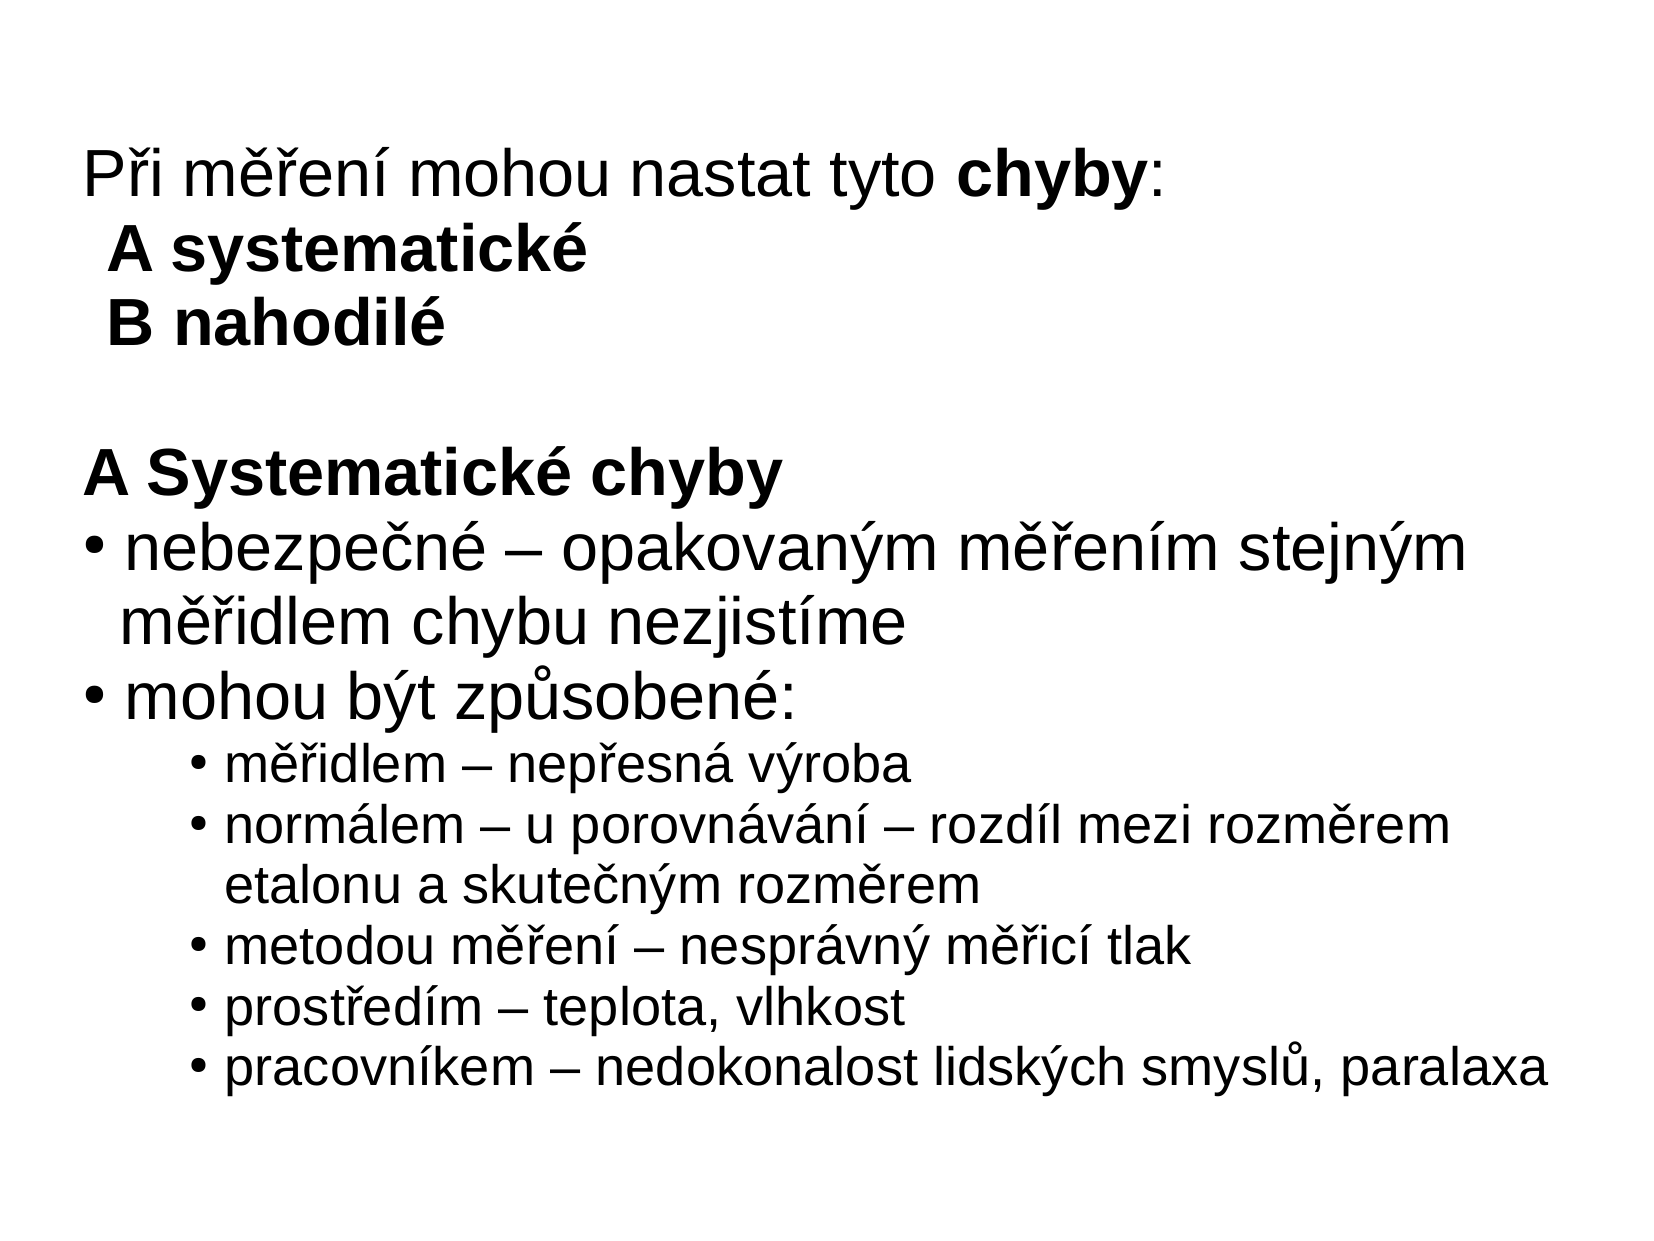

# Při měření mohou nastat tyto chyby:
A systematické
B nahodilé
A Systematické chyby
 nebezpečné – opakovaným měřením stejným měřidlem chybu nezjistíme
 mohou být způsobené:
měřidlem – nepřesná výroba
normálem – u porovnávání – rozdíl mezi rozměrem etalonu a skutečným rozměrem
metodou měření – nesprávný měřicí tlak
prostředím – teplota, vlhkost
pracovníkem – nedokonalost lidských smyslů, paralaxa